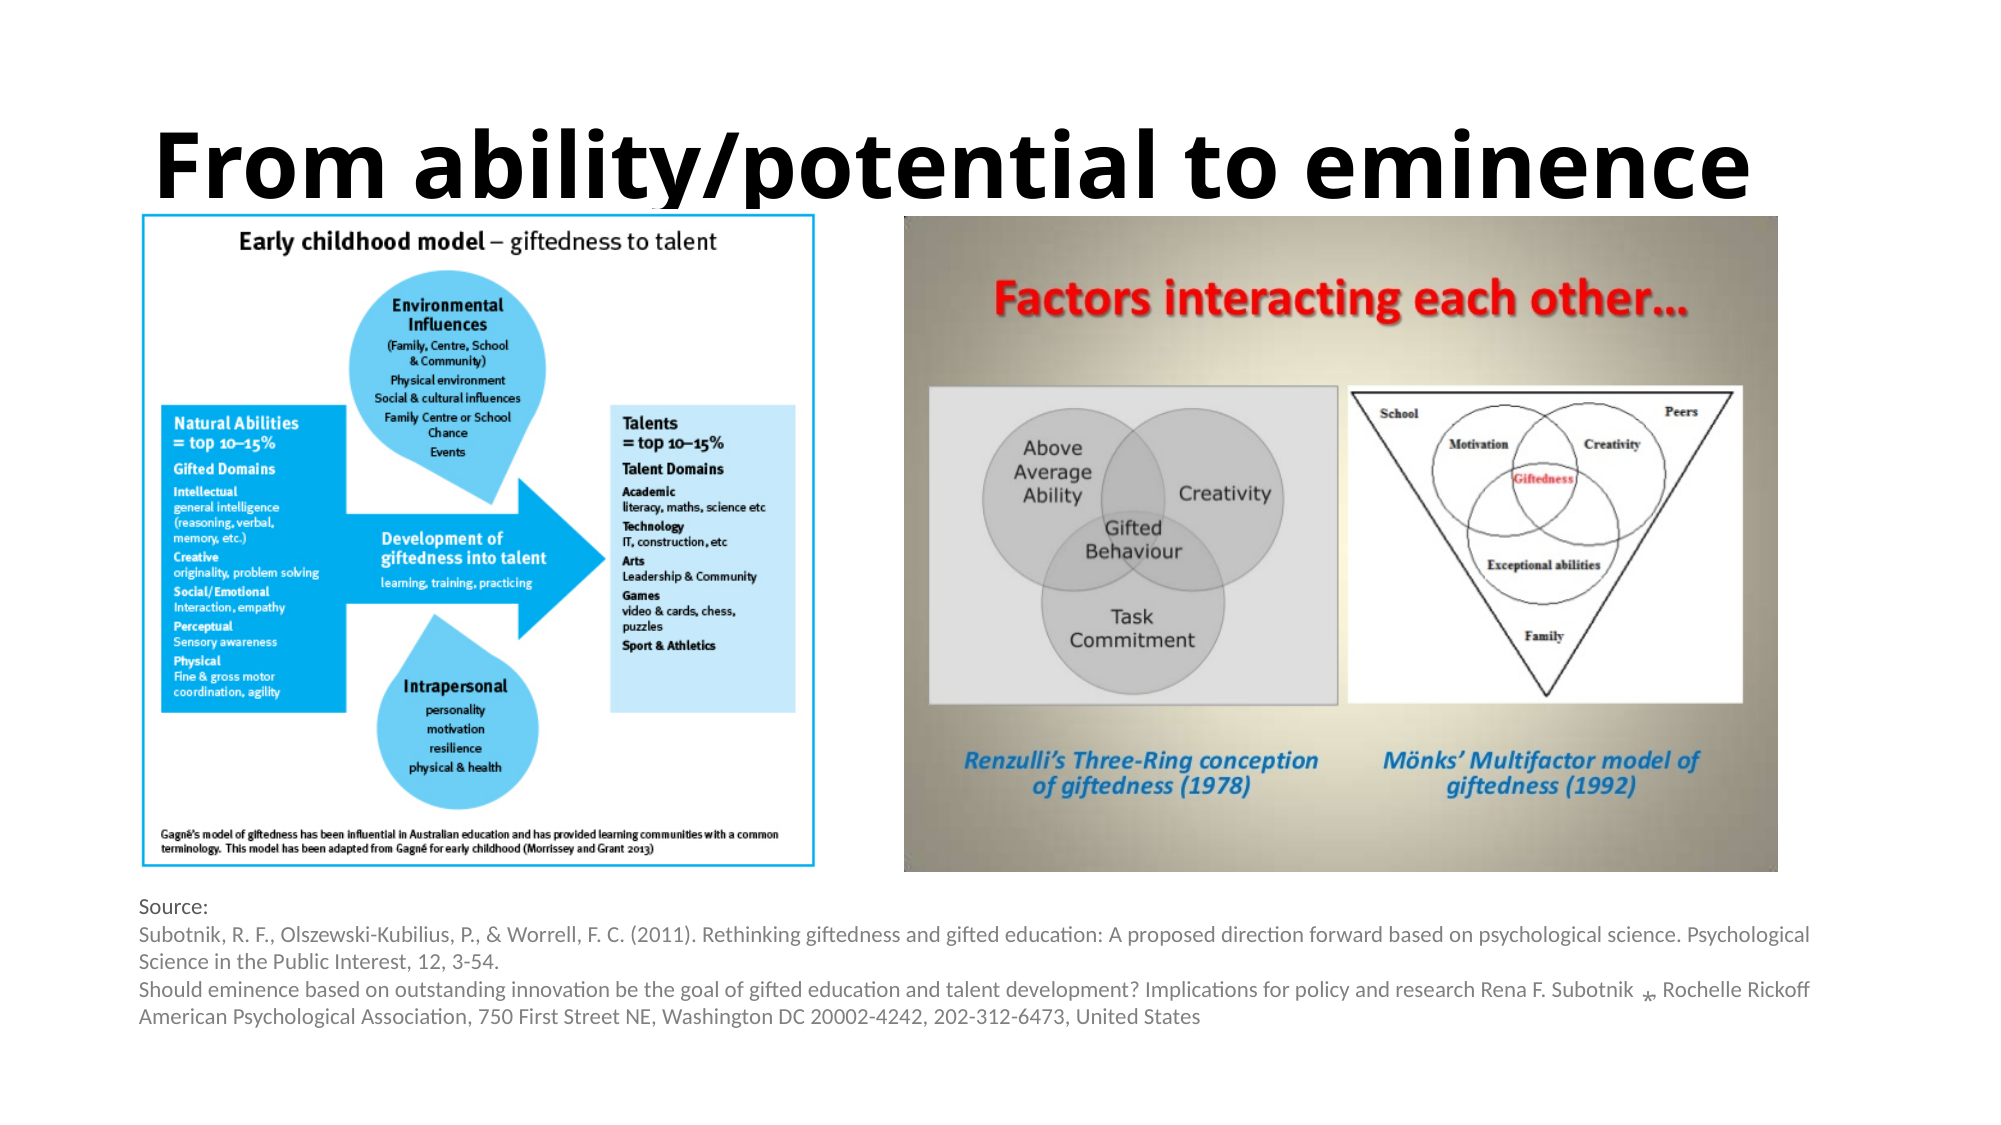

# From ability/potential to eminence
Source:
Subotnik, R. F., Olszewski-Kubilius, P., & Worrell, F. C. (2011). Rethinking giftedness and gifted education: A proposed direction forward based on psychological science. Psychological Science in the Public Interest, 12, 3-54.
Should eminence based on outstanding innovation be the goal of gifted education and talent development? Implications for policy and research Rena F. Subotnik ⁎, Rochelle Rickoff American Psychological Association, 750 First Street NE, Washington DC 20002-4242, 202-312-6473, United States